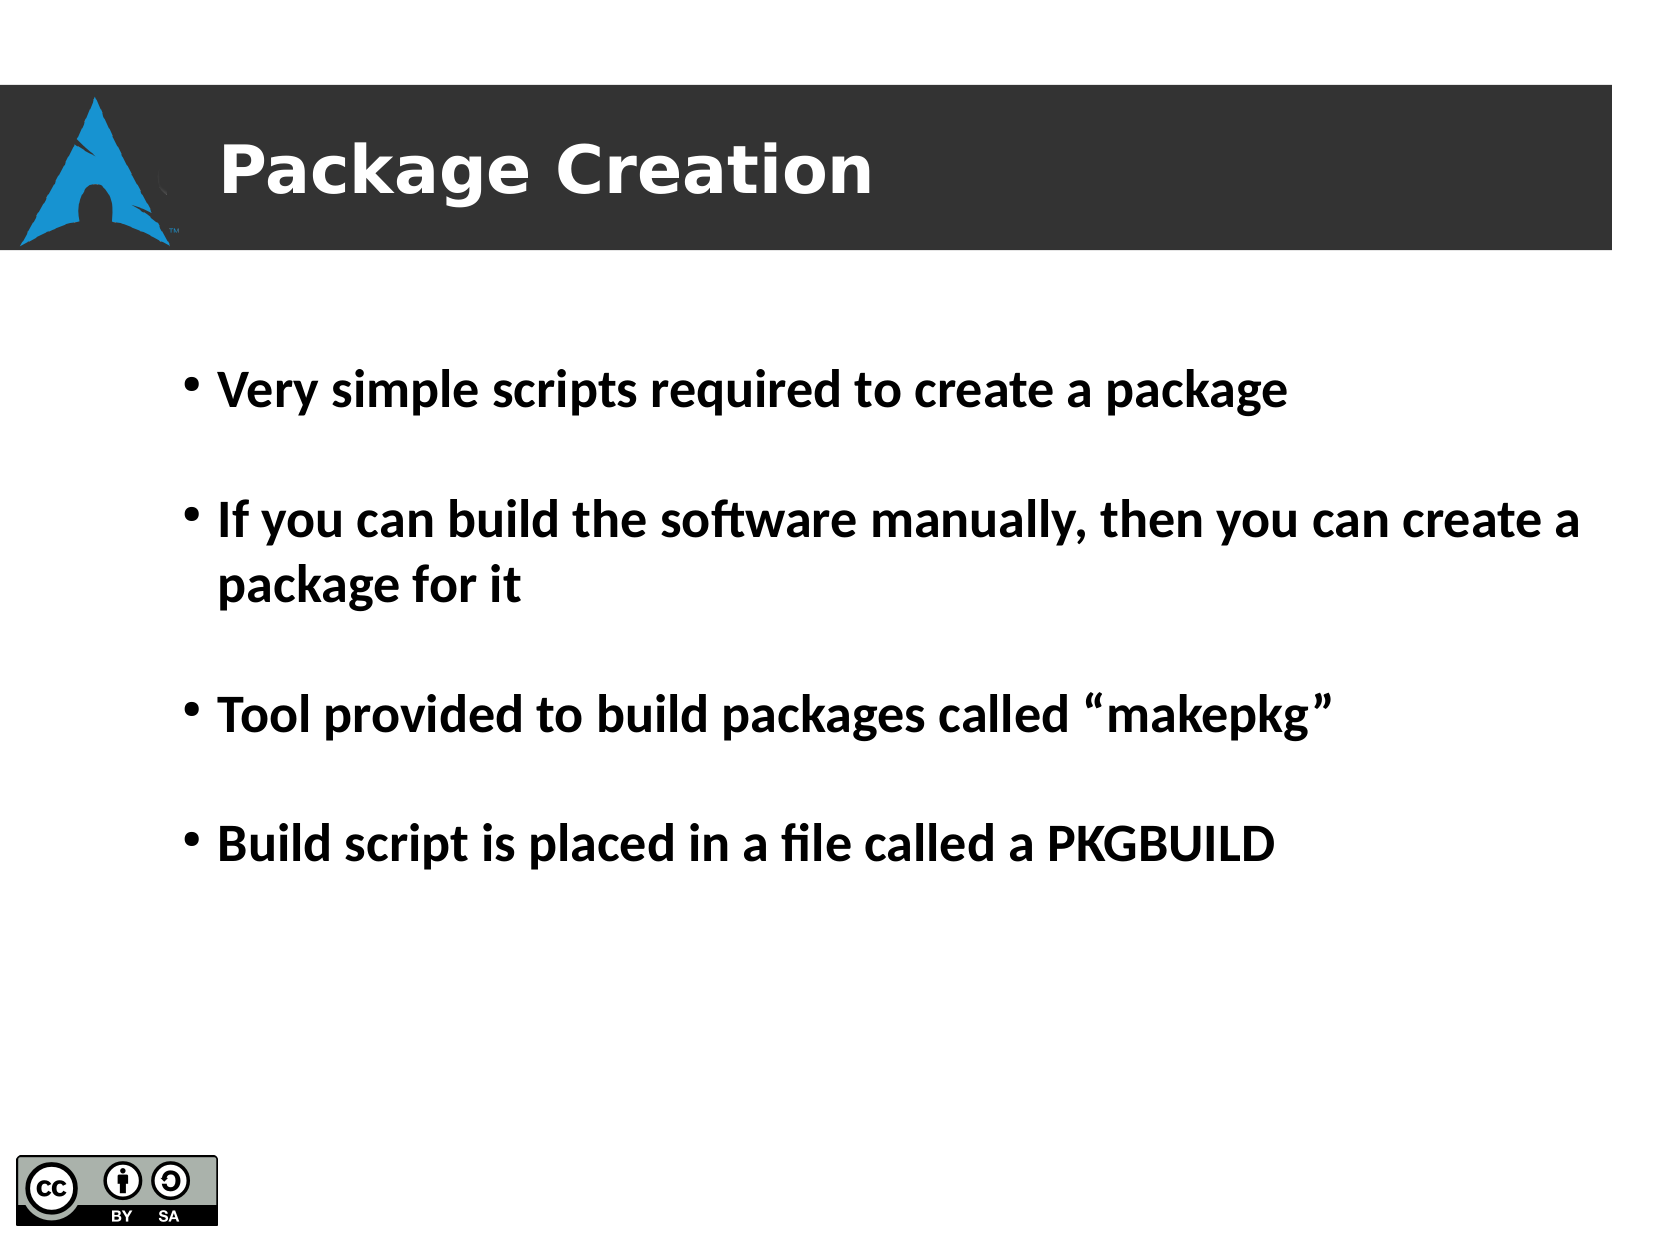

Package Creation
#
Very simple scripts required to create a package
If you can build the software manually, then you can create a package for it
Tool provided to build packages called “makepkg”
Build script is placed in a file called a PKGBUILD